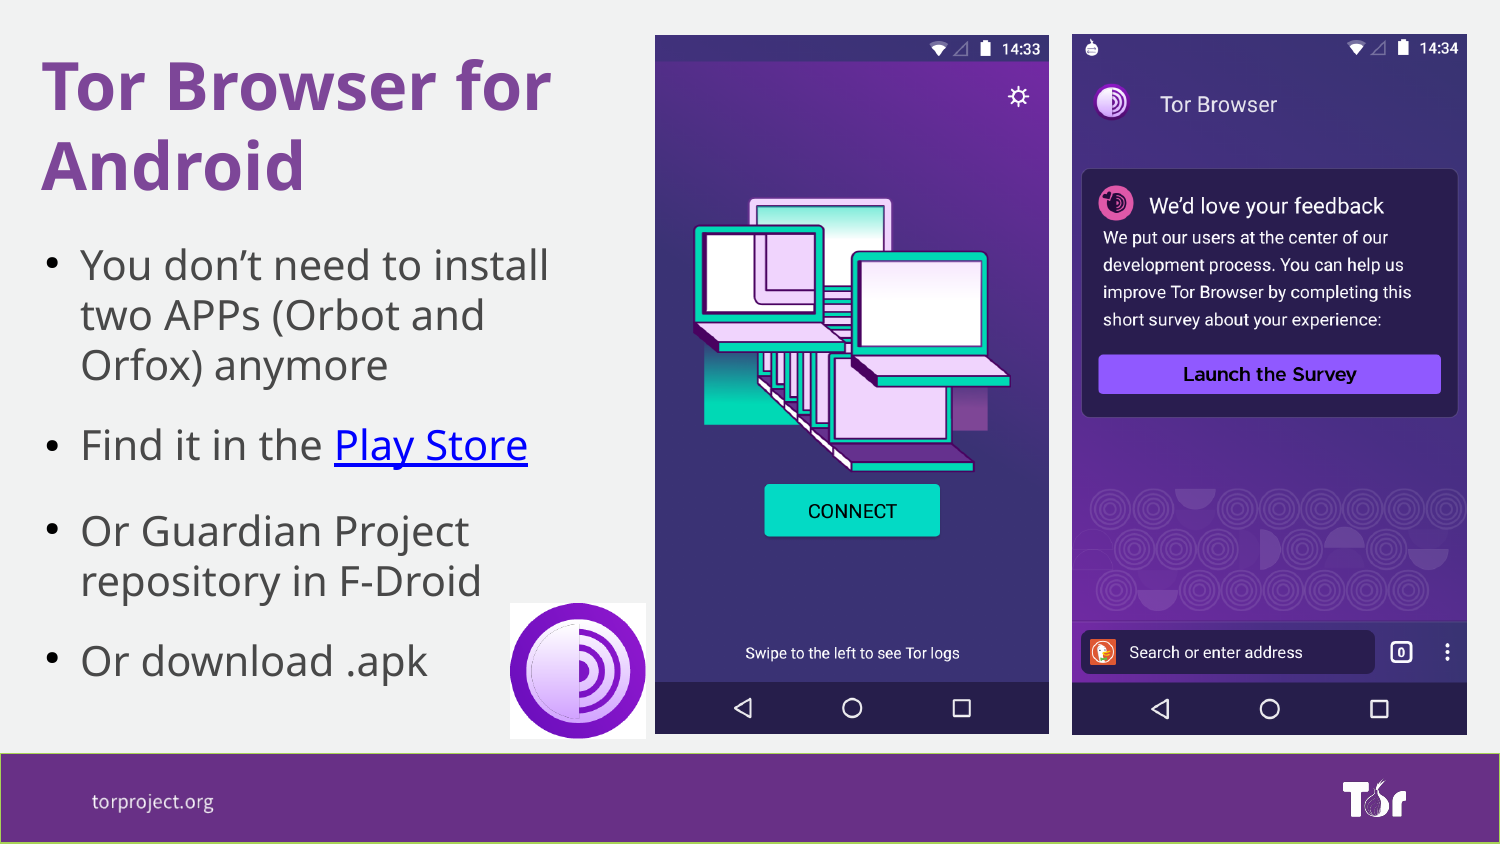

Tor Browser for Android
You don’t need to install two APPs (Orbot and Orfox) anymore
Find it in the Play Store
Or Guardian Project repository in F-Droid
Or download .apk